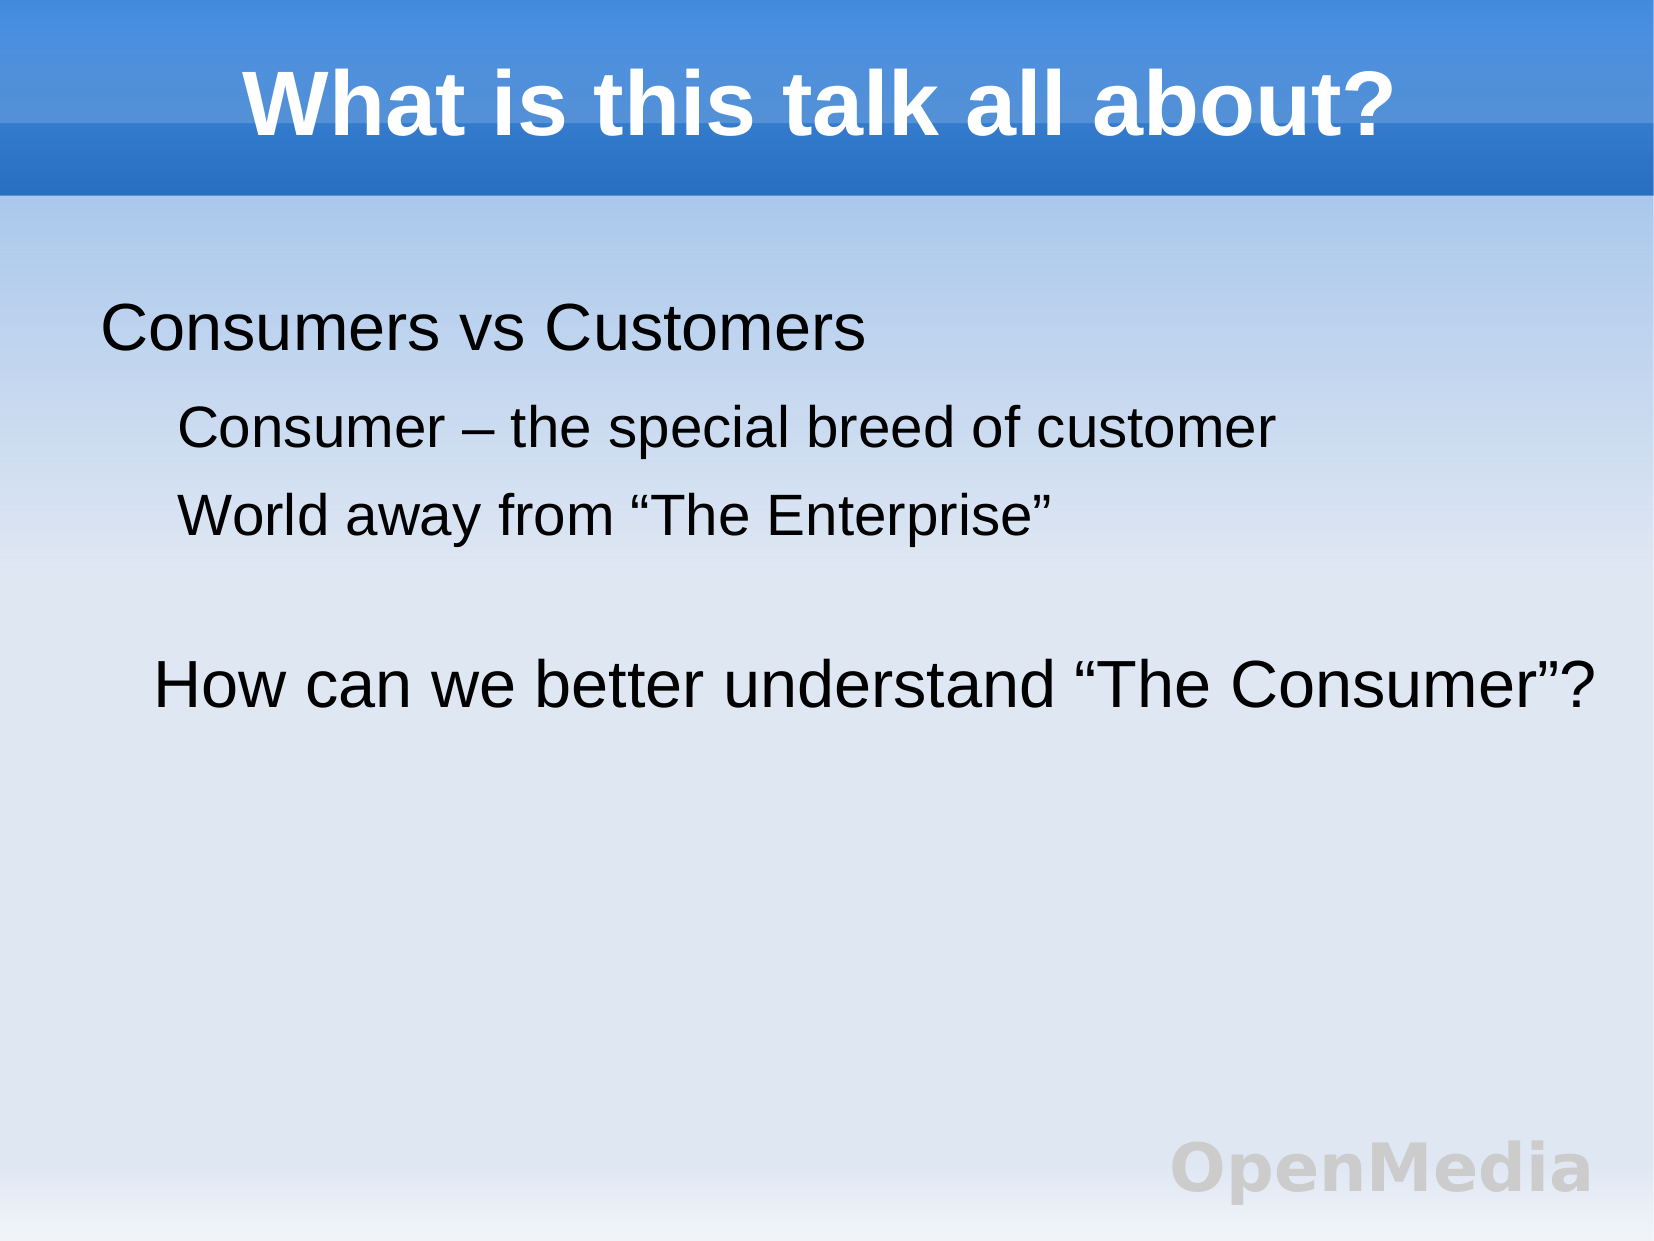

# What is this talk all about?
Consumers vs Customers
Consumer – the special breed of customer
World away from “The Enterprise”
How can we better understand “The Consumer”?
4